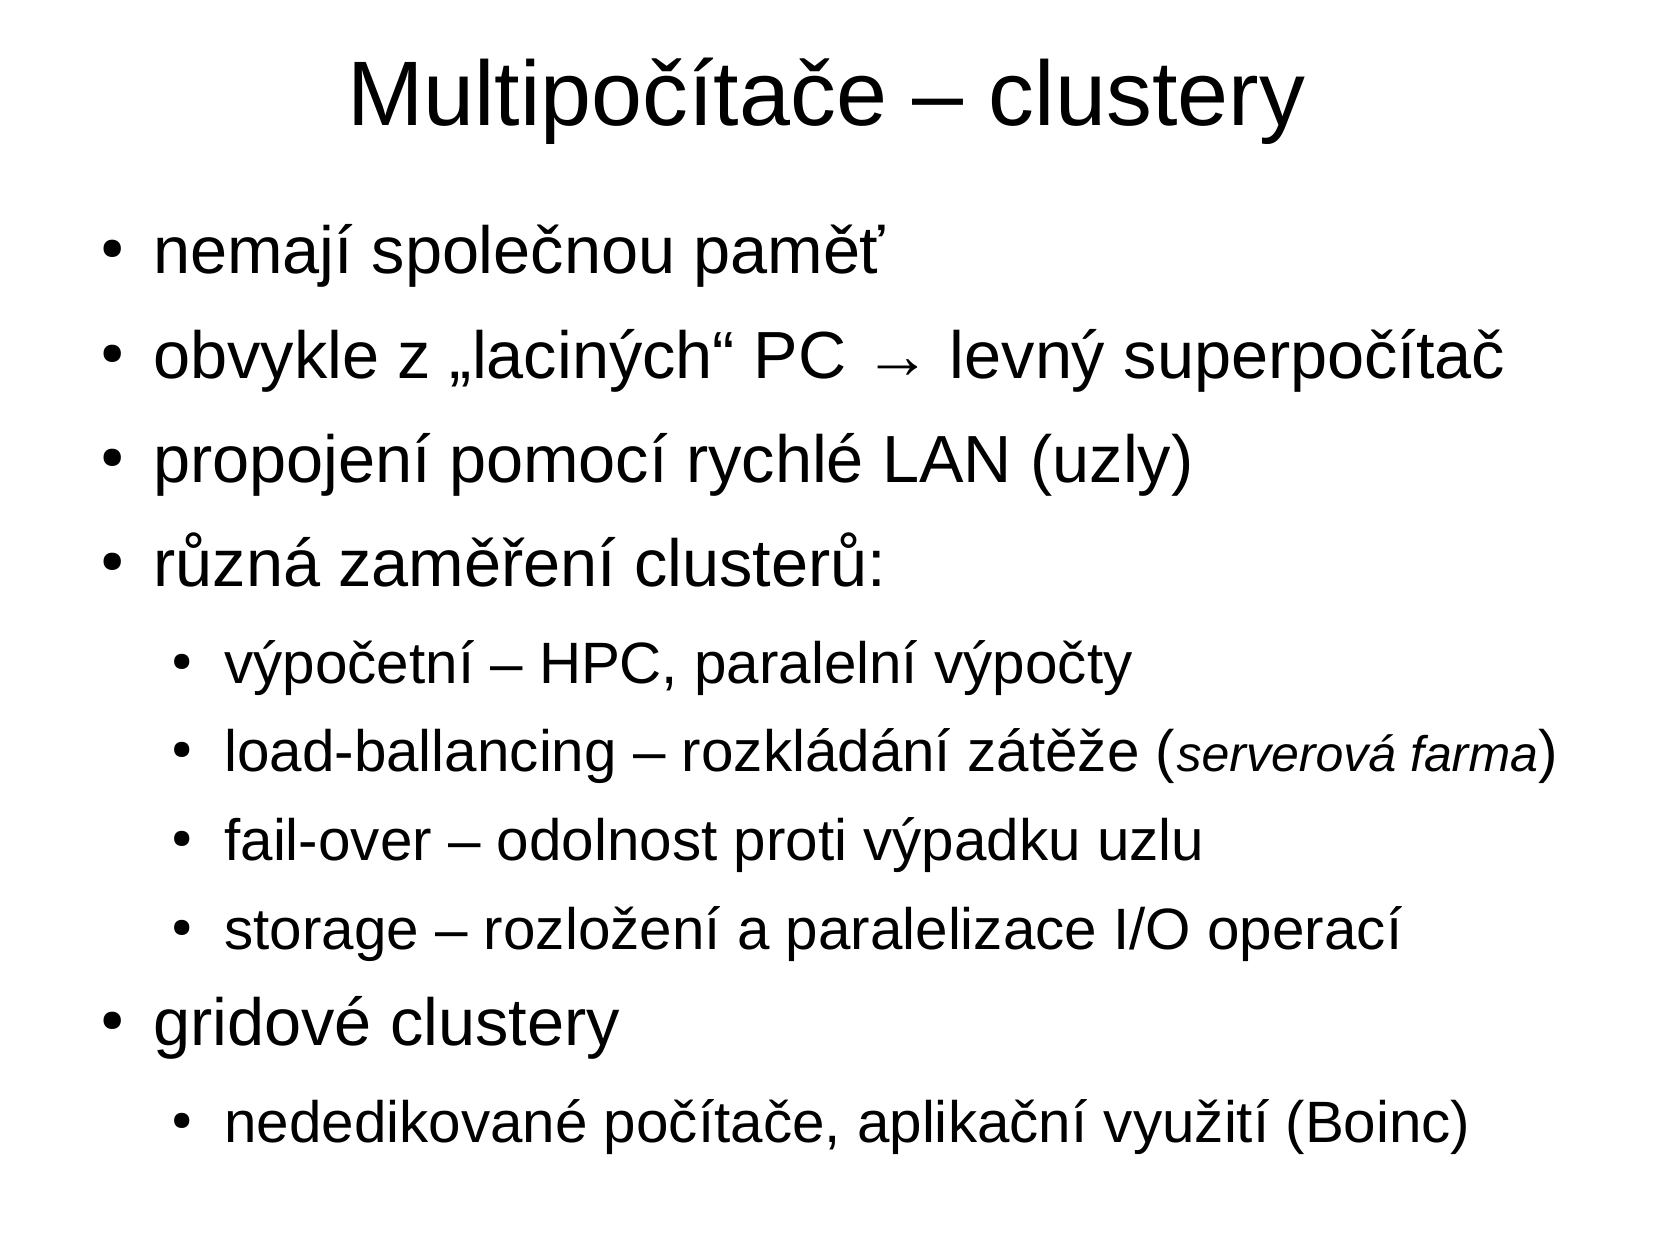

# Multipočítače – clustery
nemají společnou paměť
obvykle z „laciných“ PC → levný superpočítač
propojení pomocí rychlé LAN (uzly)
různá zaměření clusterů:
výpočetní – HPC, paralelní výpočty
load-ballancing – rozkládání zátěže (serverová farma)
fail-over – odolnost proti výpadku uzlu
storage – rozložení a paralelizace I/O operací
gridové clustery
nededikované počítače, aplikační využití (Boinc)